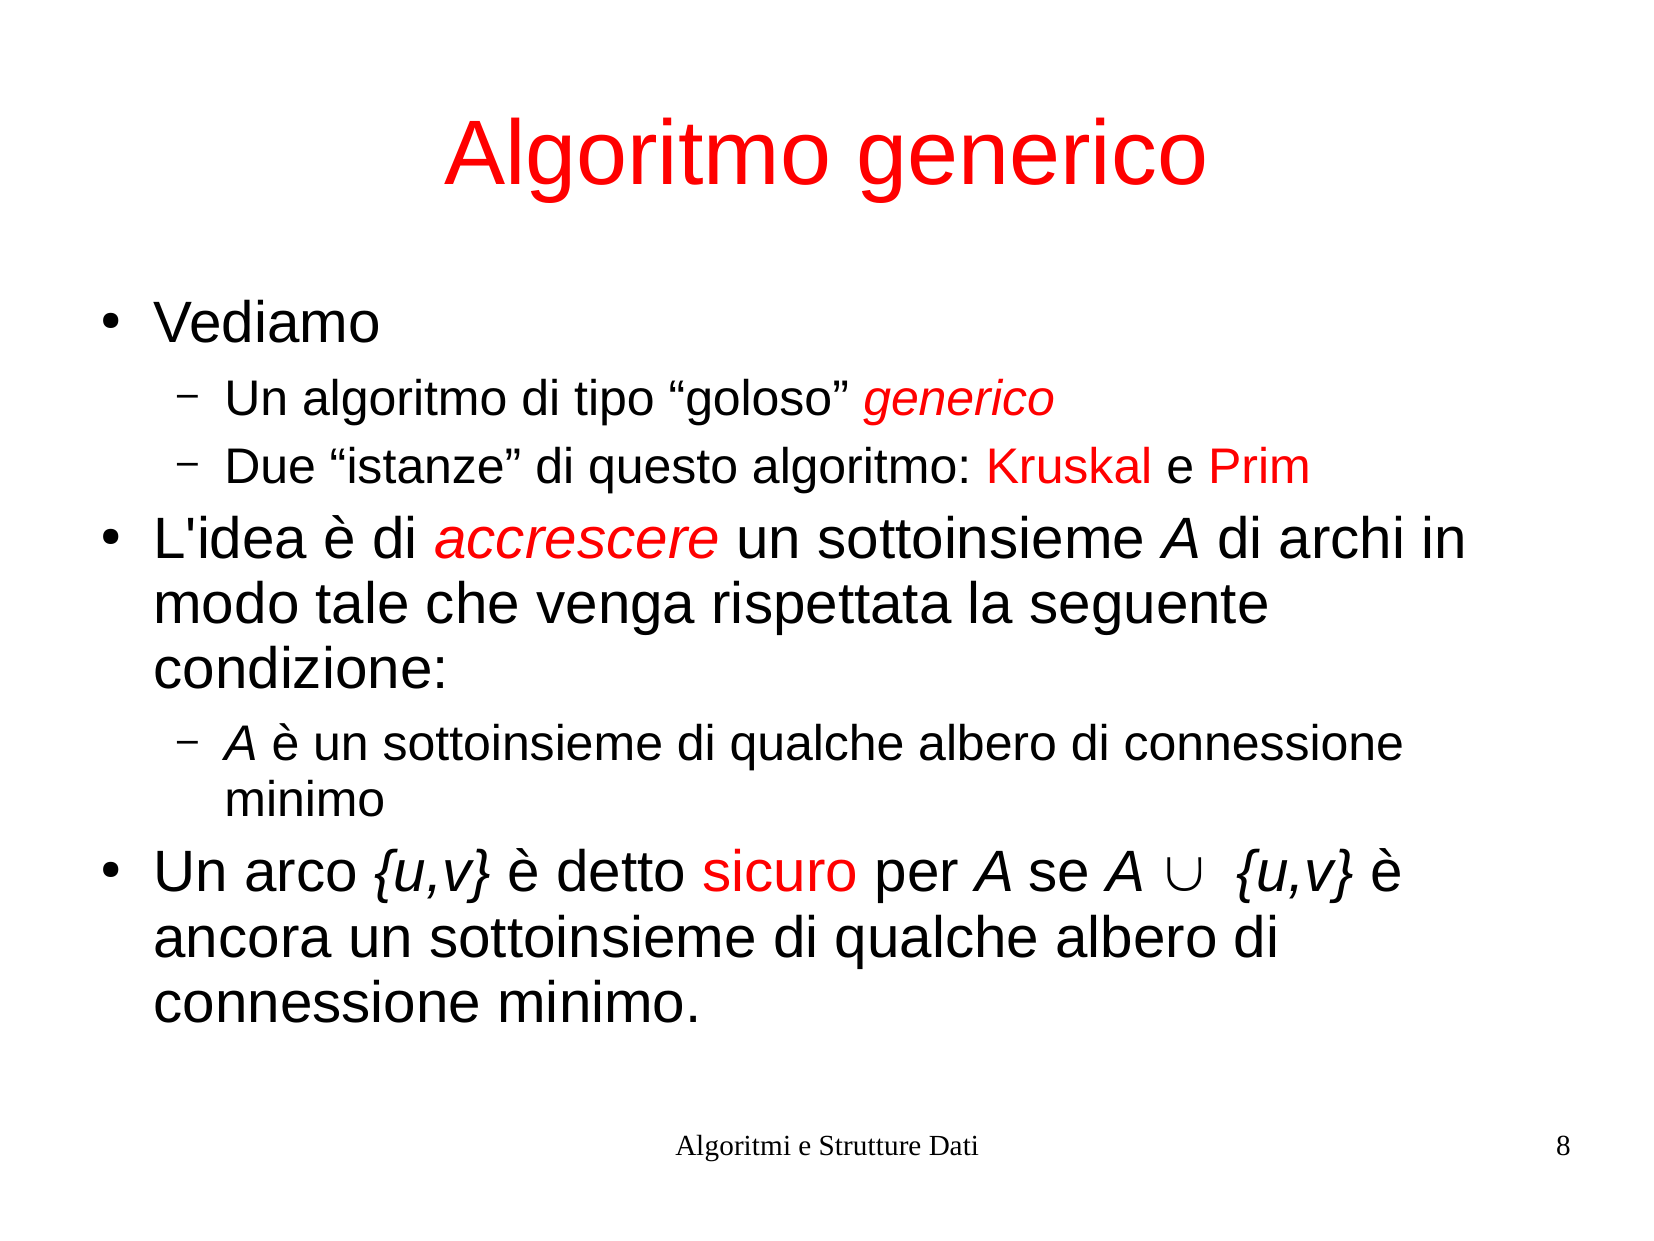

# Algoritmo generico
Vediamo
Un algoritmo di tipo “goloso” generico
Due “istanze” di questo algoritmo: Kruskal e Prim
L'idea è di accrescere un sottoinsieme A di archi in modo tale che venga rispettata la seguente condizione:
A è un sottoinsieme di qualche albero di connessione minimo
Un arco {u,v} è detto sicuro per A se A  {u,v} è ancora un sottoinsieme di qualche albero di connessione minimo.
Algoritmi e Strutture Dati
8